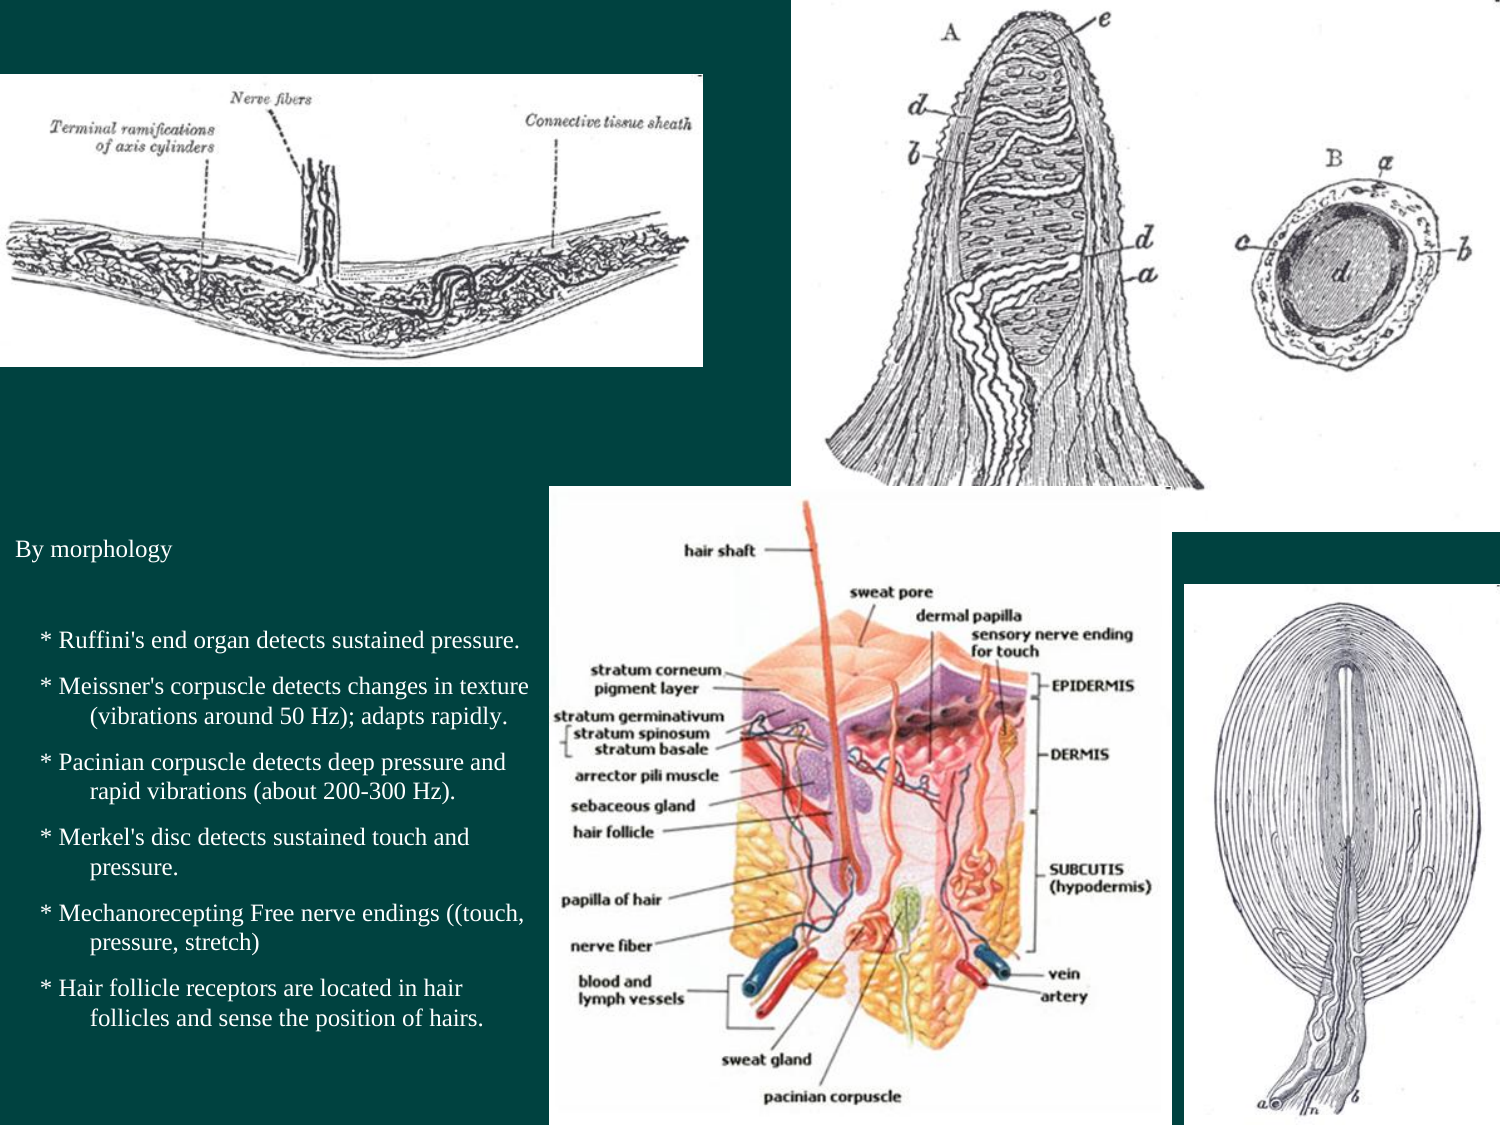

By morphology
 * Ruffini's end organ detects sustained pressure.
 * Meissner's corpuscle detects changes in texture (vibrations around 50 Hz); adapts rapidly.
 * Pacinian corpuscle detects deep pressure and rapid vibrations (about 200-300 Hz).
 * Merkel's disc detects sustained touch and pressure.
 * Mechanorecepting Free nerve endings ((touch, pressure, stretch)
 * Hair follicle receptors are located in hair follicles and sense the position of hairs.